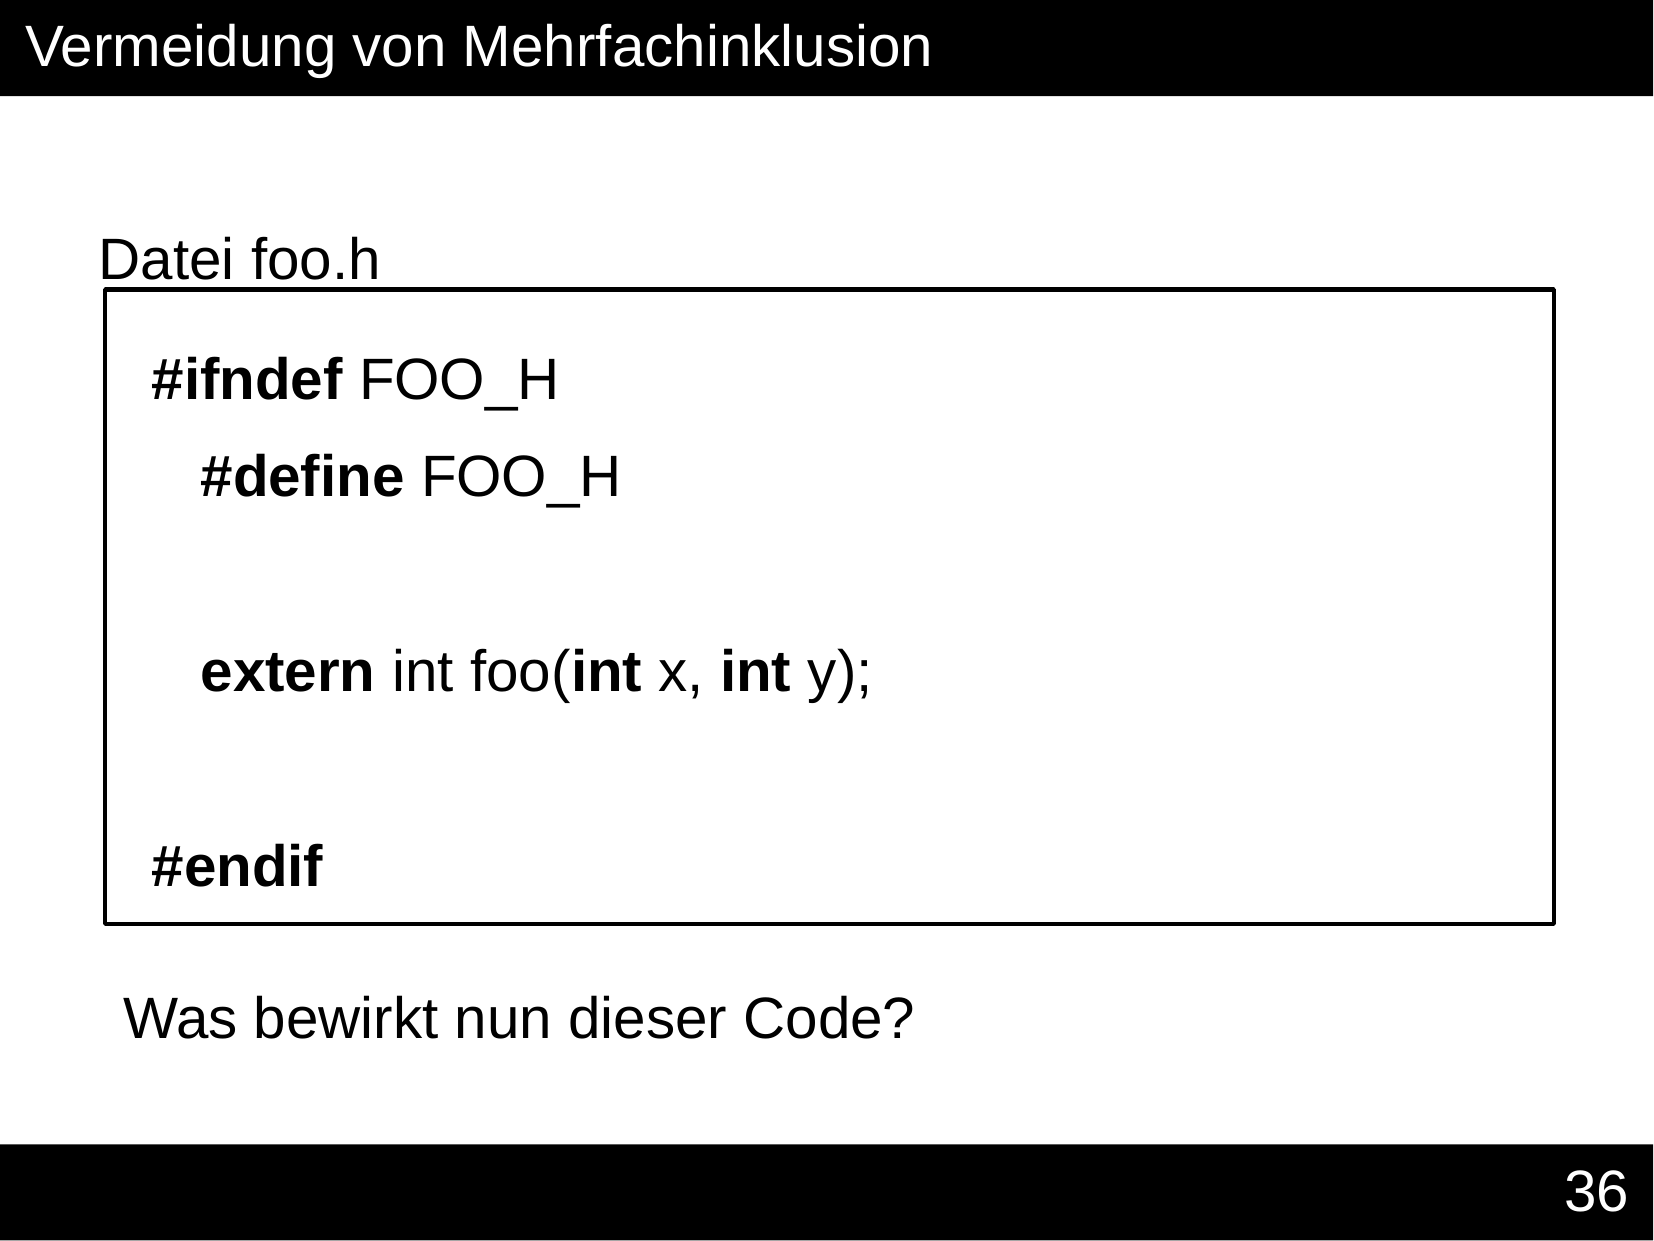

Vermeidung von Mehrfachinklusion
Datei foo.h
#ifndef FOO_H
 #define FOO_H
 extern int foo(int x, int y);
#endif
Was bewirkt nun dieser Code?
36